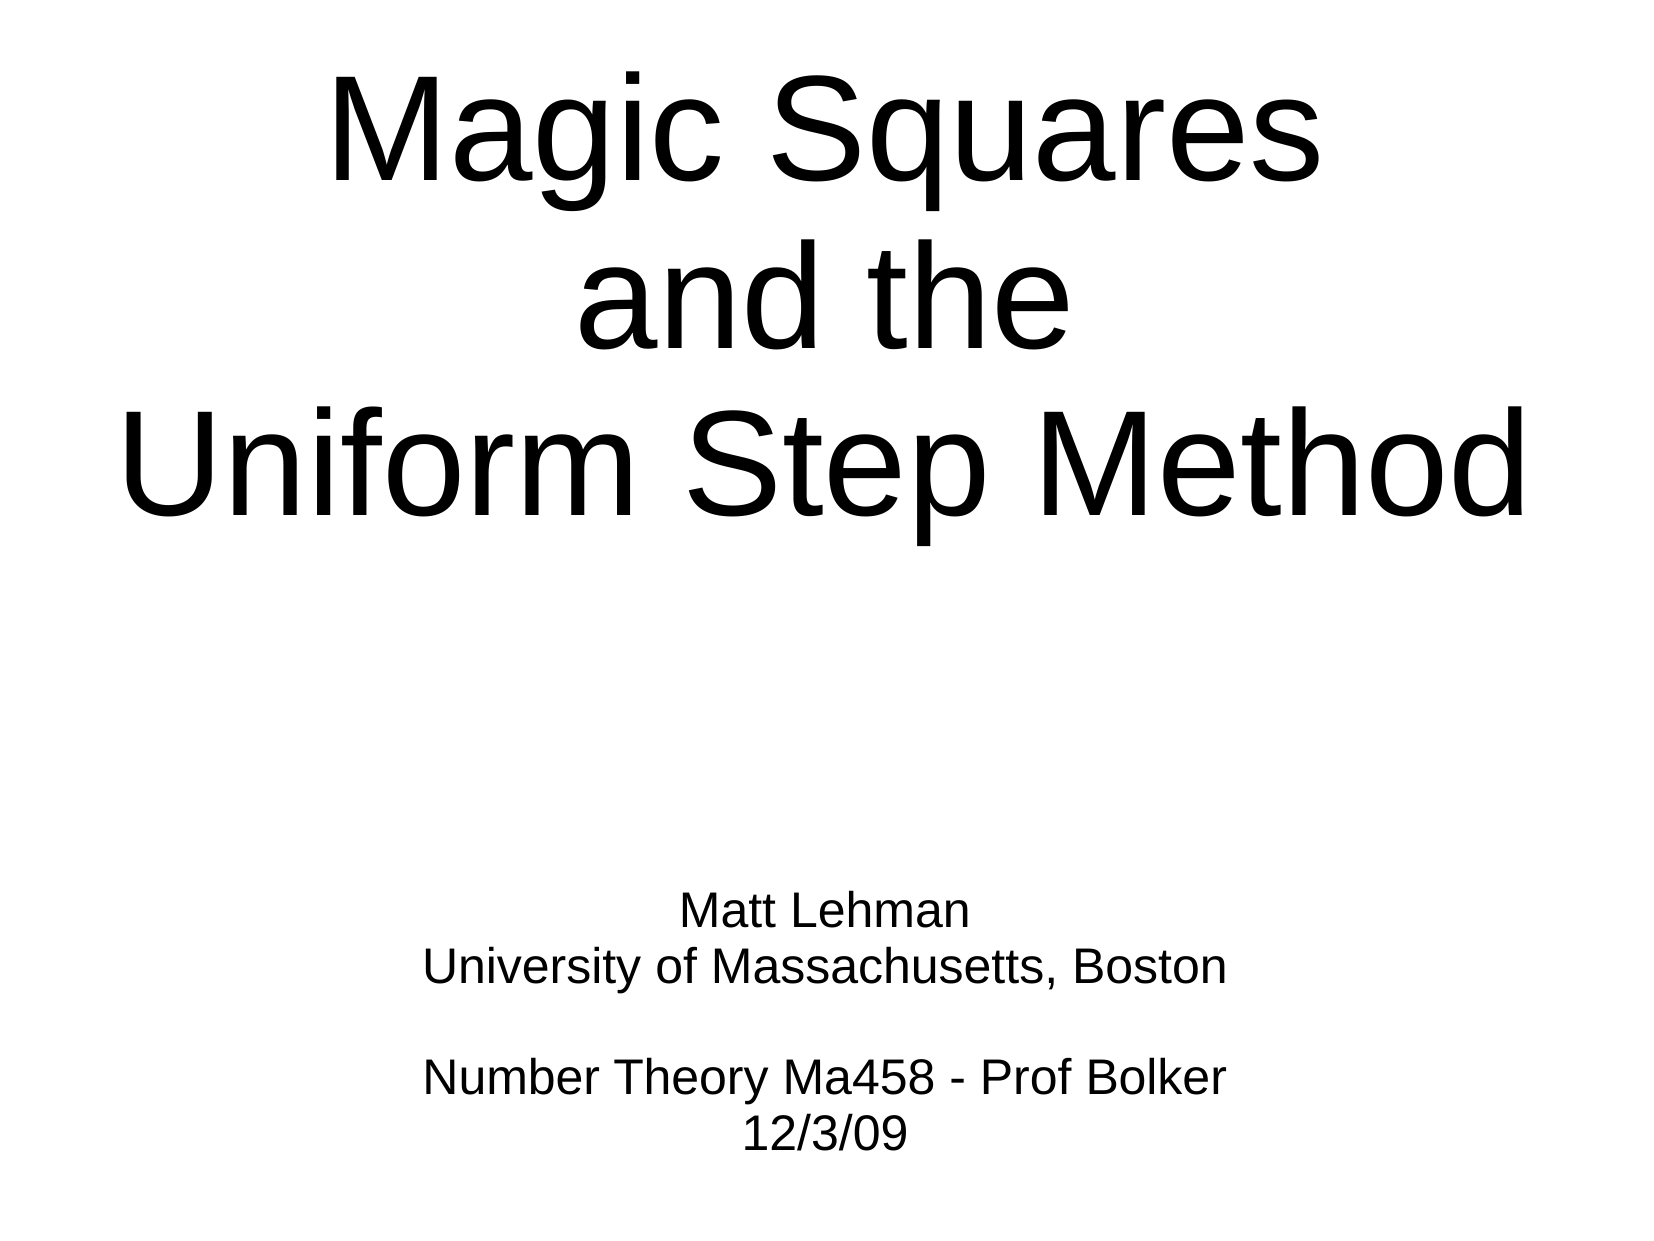

Magic Squares
and the
Uniform Step Method
Matt Lehman
University of Massachusetts, Boston
Number Theory Ma458 - Prof Bolker
12/3/09